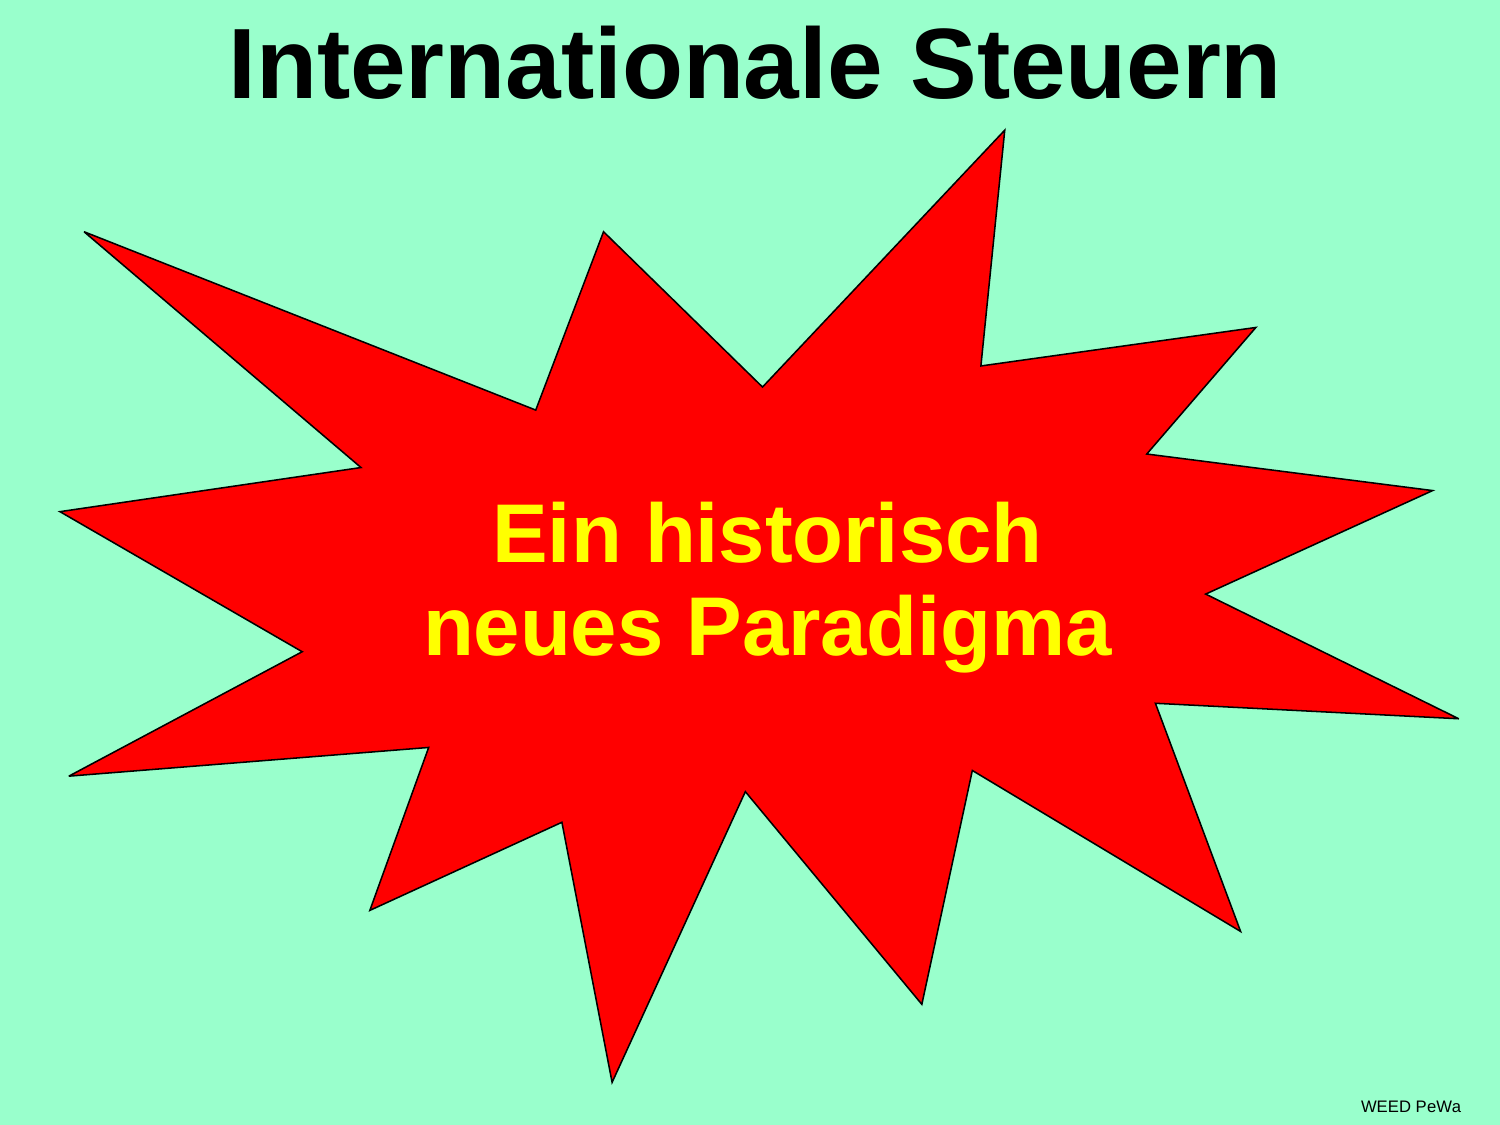

Internationale Steuern
Ein historisch neues Paradigma
WEED PeWa